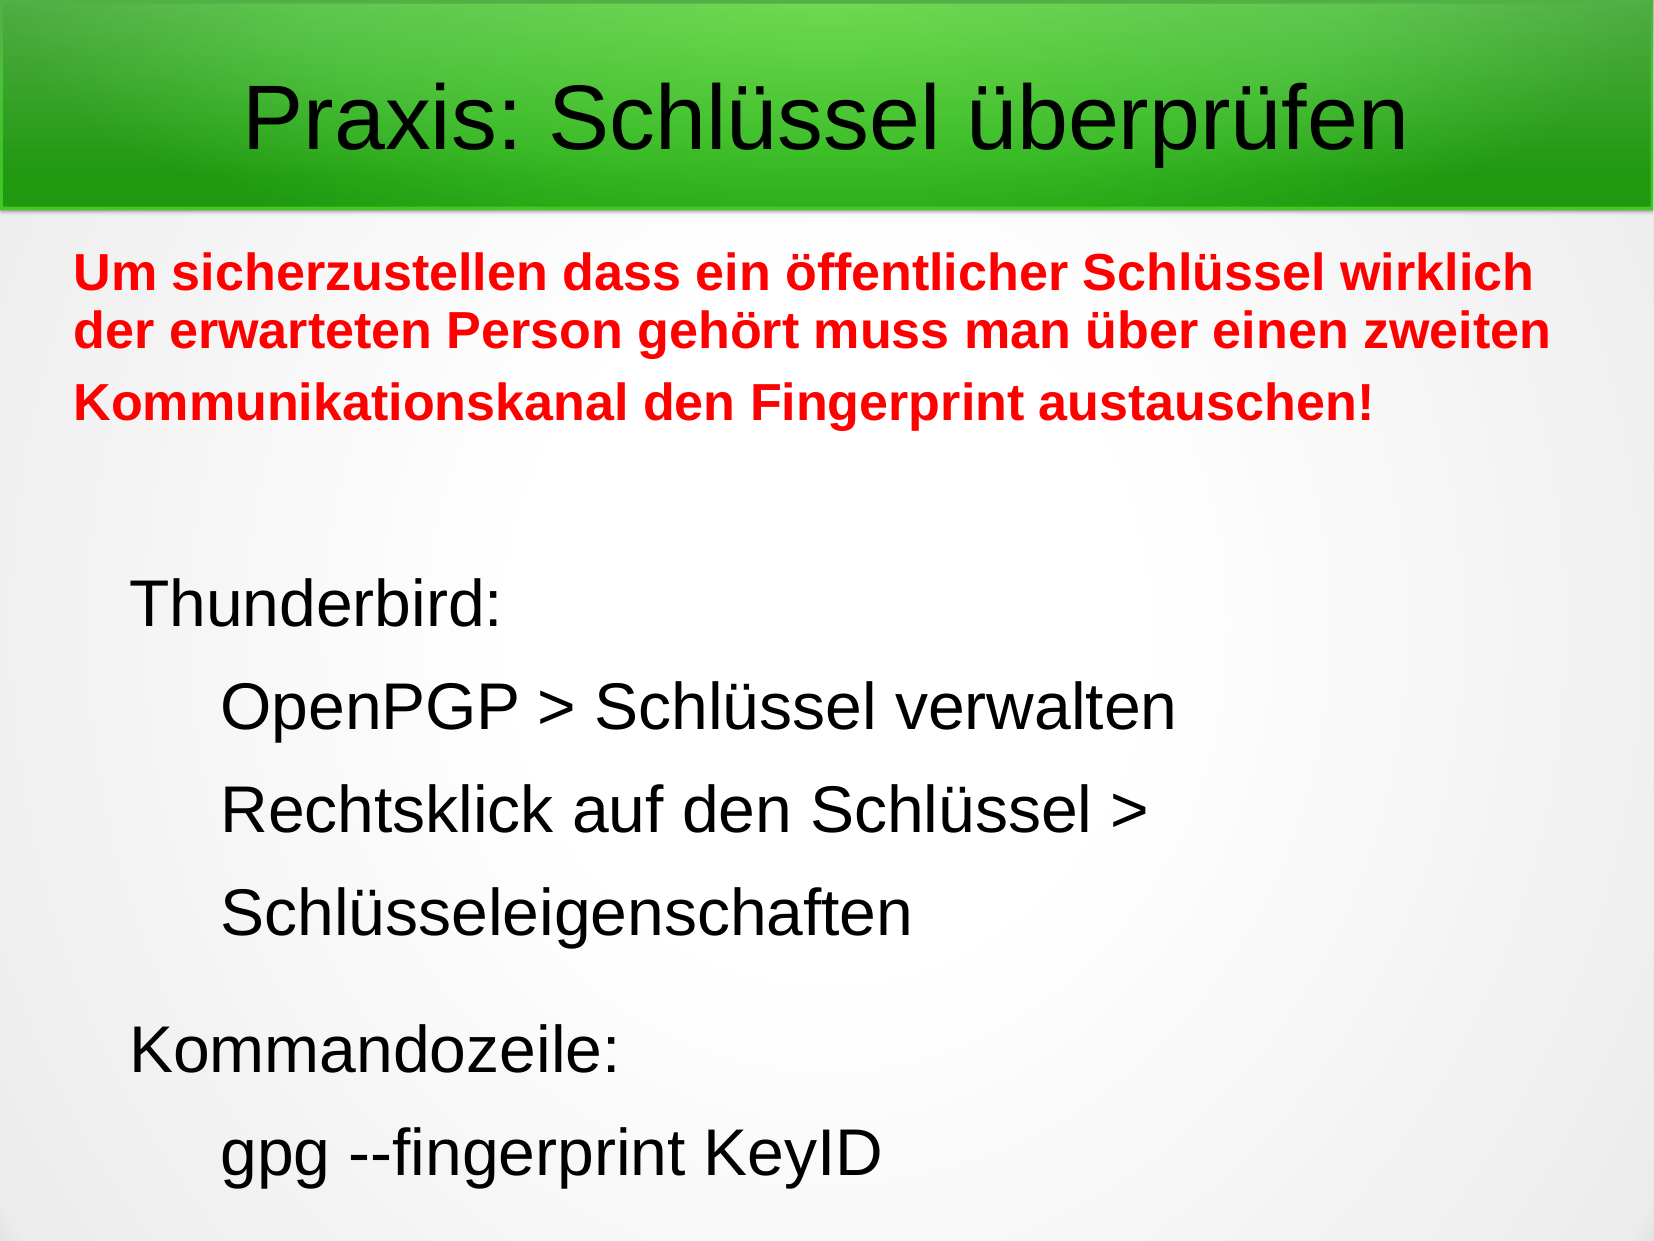

# Praxis: Schlüssel überprüfen
Um sicherzustellen dass ein öffentlicher Schlüssel wirklich der erwarteten Person gehört muss man über einen zweiten Kommunikationskanal den Fingerprint austauschen!
Thunderbird:
 OpenPGP > Schlüssel verwalten
 Rechtsklick auf den Schlüssel >
 Schlüsseleigenschaften
Kommandozeile:
 gpg --fingerprint KeyID